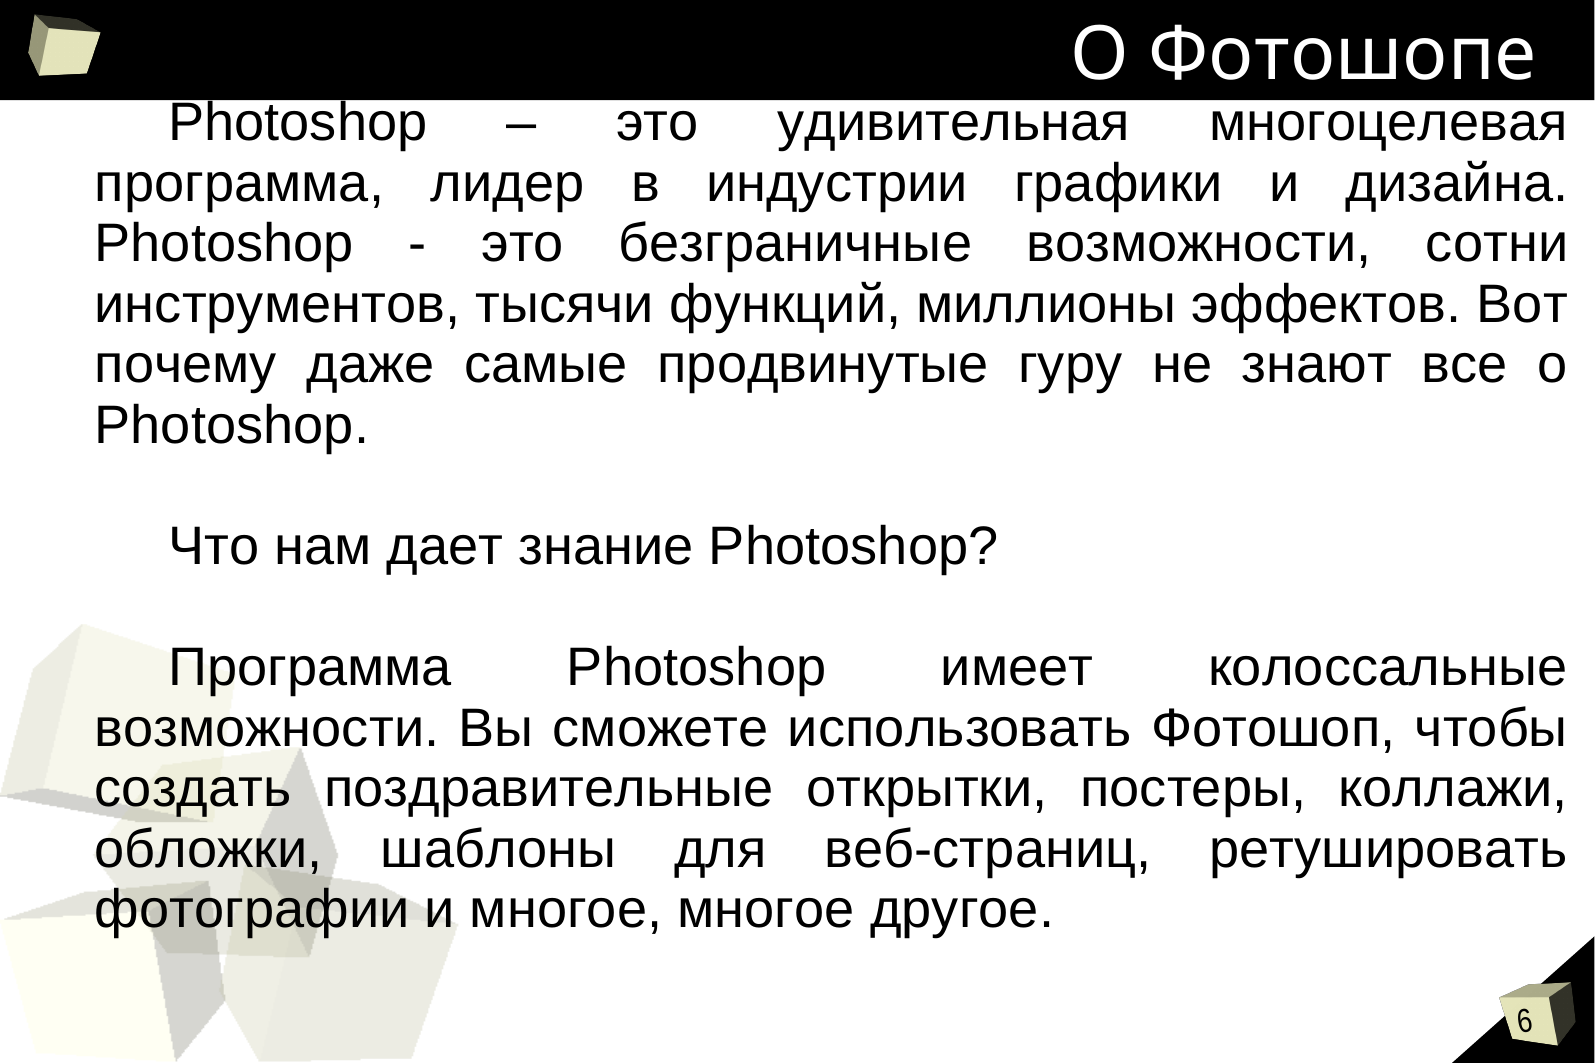

# О Фотошопе
	Photoshop – это удивительная многоцелевая программа, лидер в индустрии графики и дизайна. Photoshop - это безграничные возможности, сотни инструментов, тысячи функций, миллионы эффектов. Вот почему даже самые продвинутые гуру не знают все о Photoshop.
	Что нам дает знание Photoshop?
	Программа Photoshop имеет колоссальные возможности. Вы сможете использовать Фотошоп, чтобы создать поздравительные открытки, постеры, коллажи, обложки, шаблоны для веб-страниц, ретушировать фотографии и многое, многое другое.